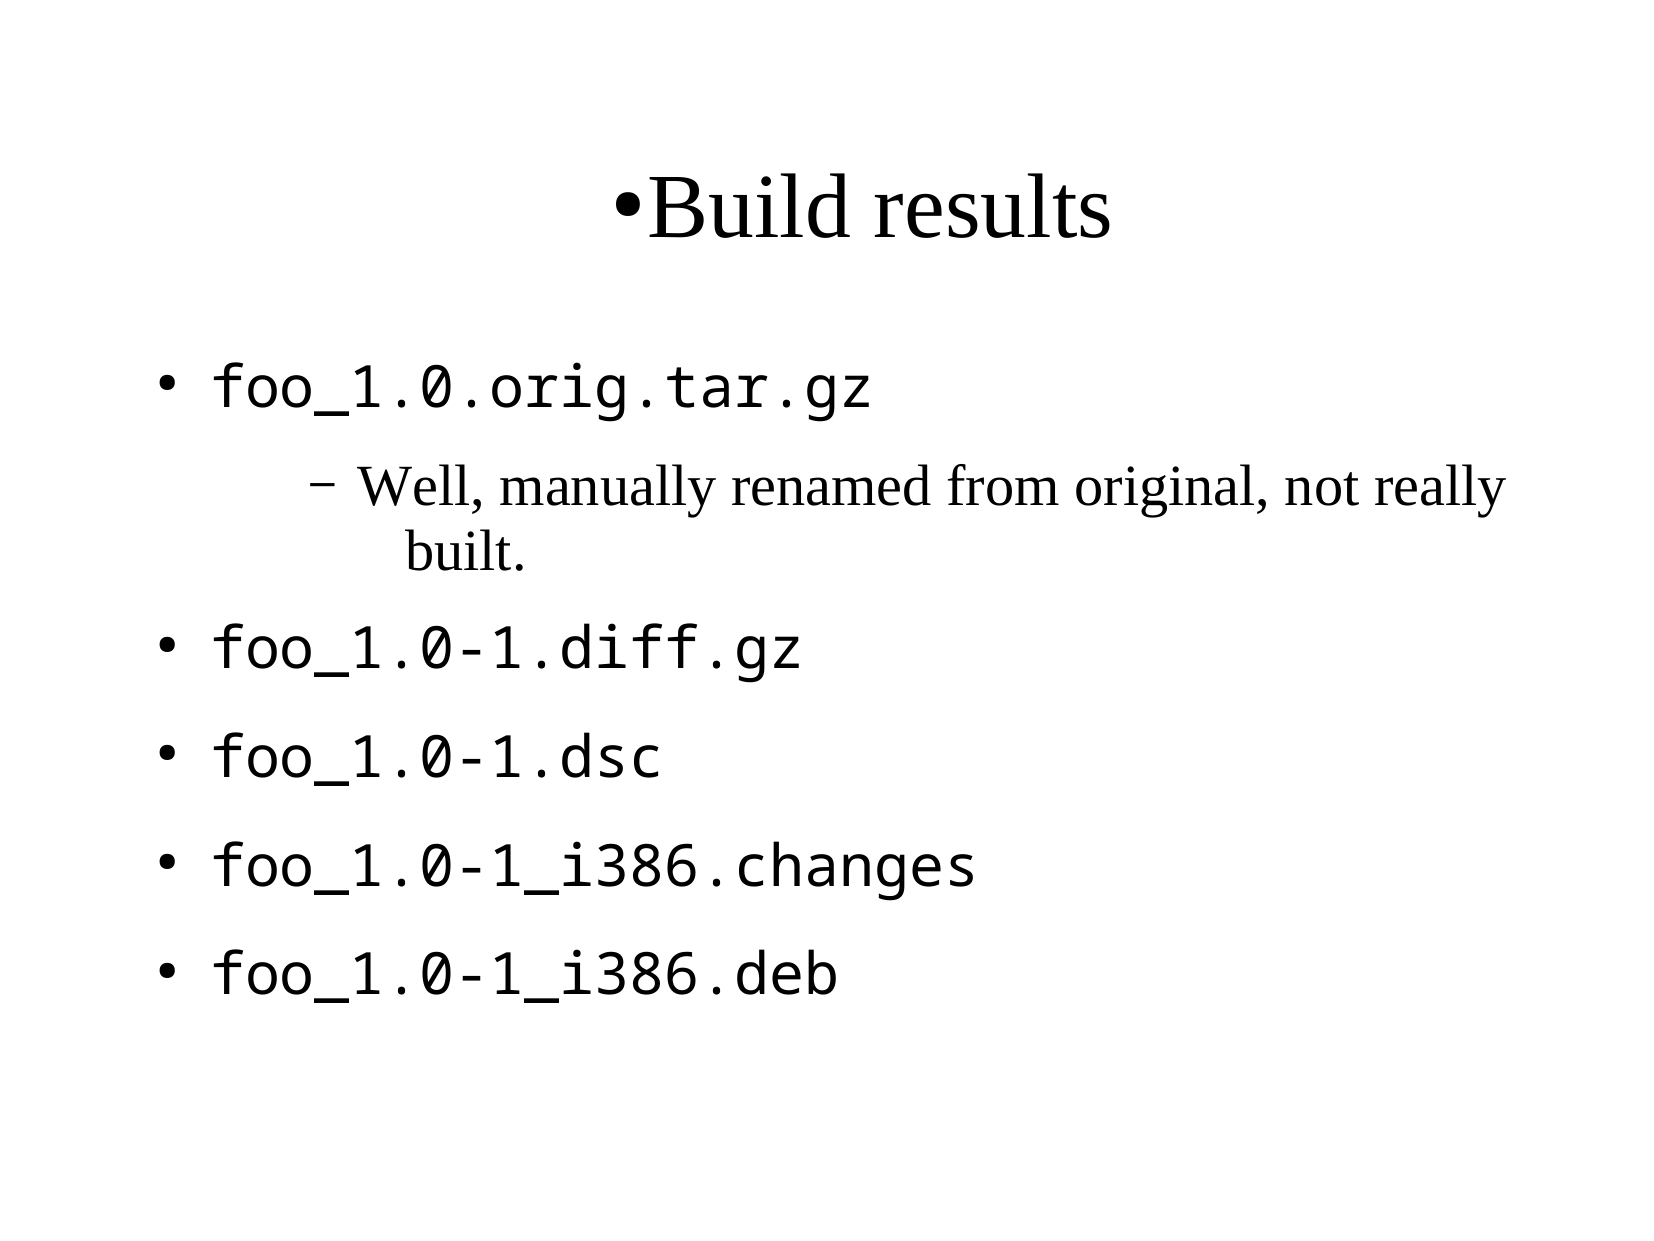

# Build results
foo_1.0.orig.tar.gz
Well, manually renamed from original, not really built.
foo_1.0-1.diff.gz
foo_1.0-1.dsc
foo_1.0-1_i386.changes
foo_1.0-1_i386.deb